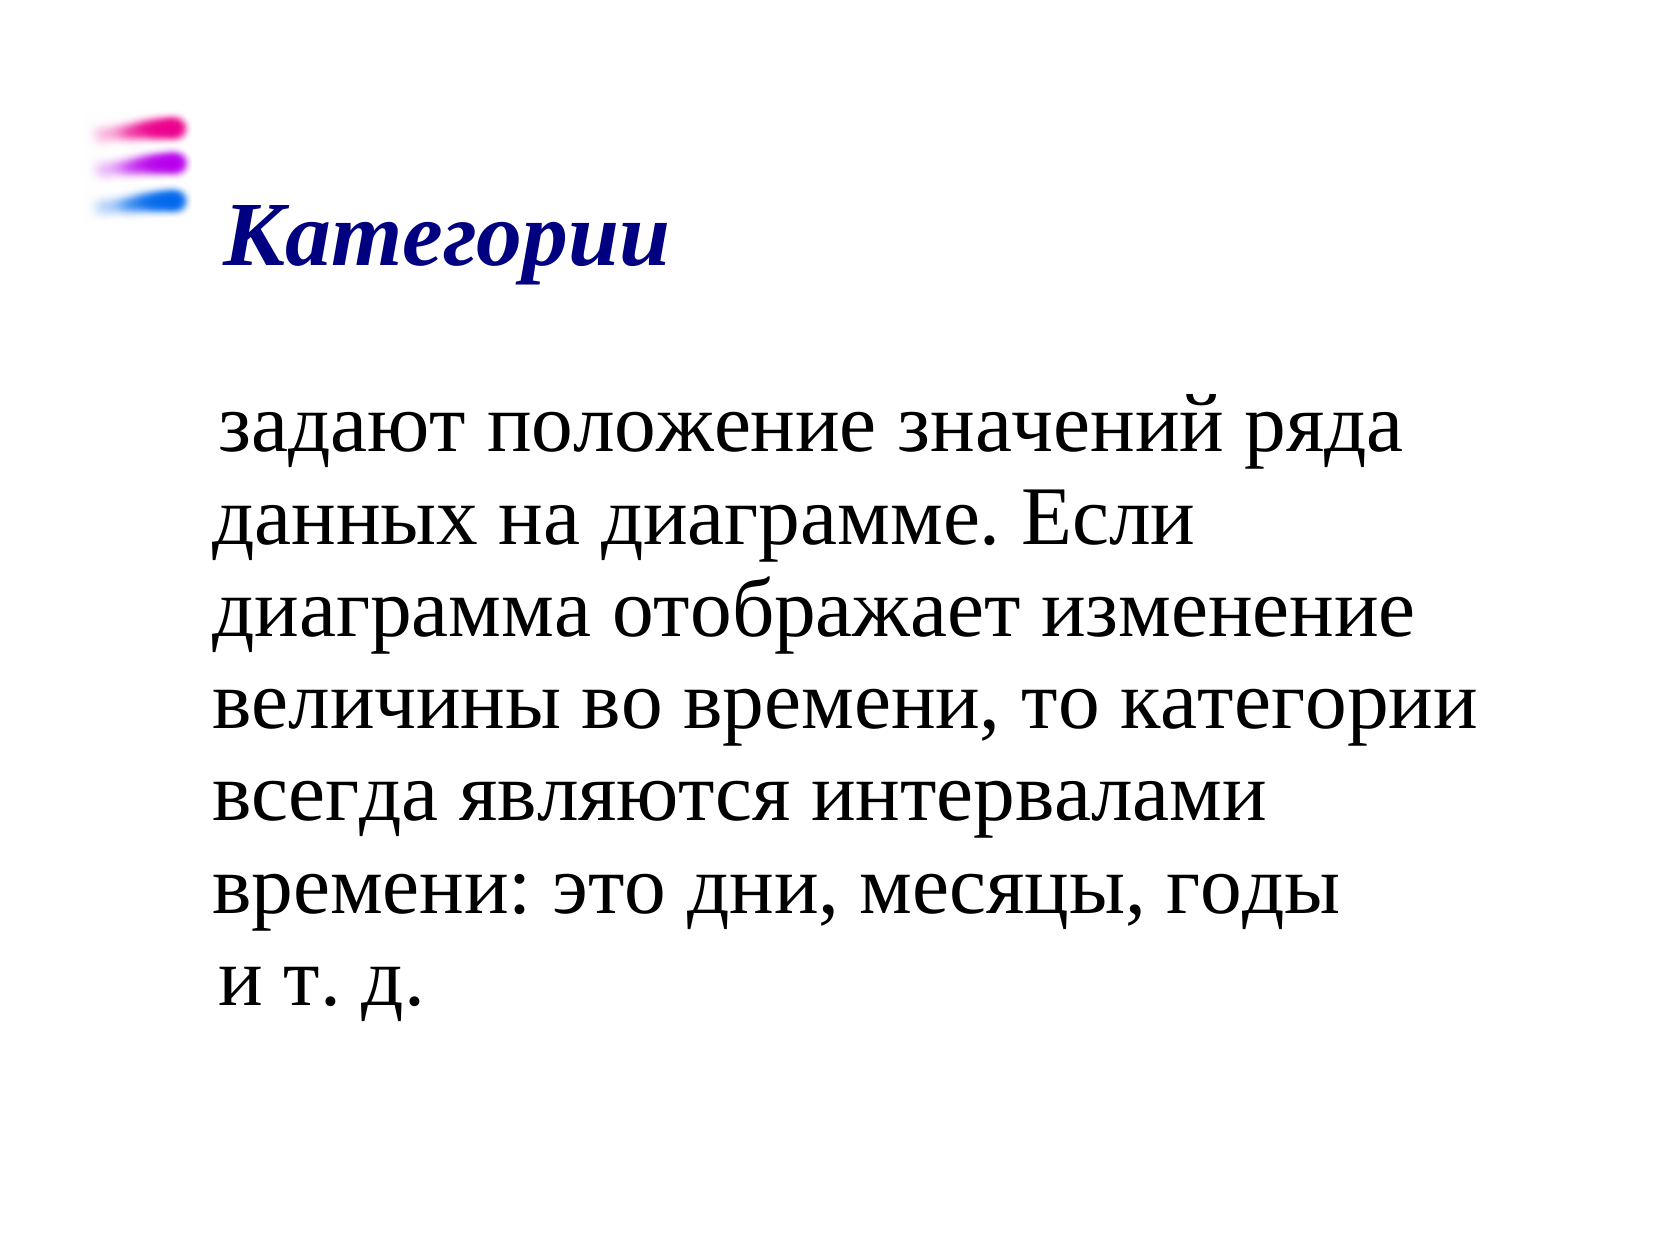

# Категории
 задают положение значений ряда данных на диаграмме. Если диаграмма отображает изменение величины во времени, то категории всегда являются интервалами времени: это дни, месяцы, годы
 и т. д.